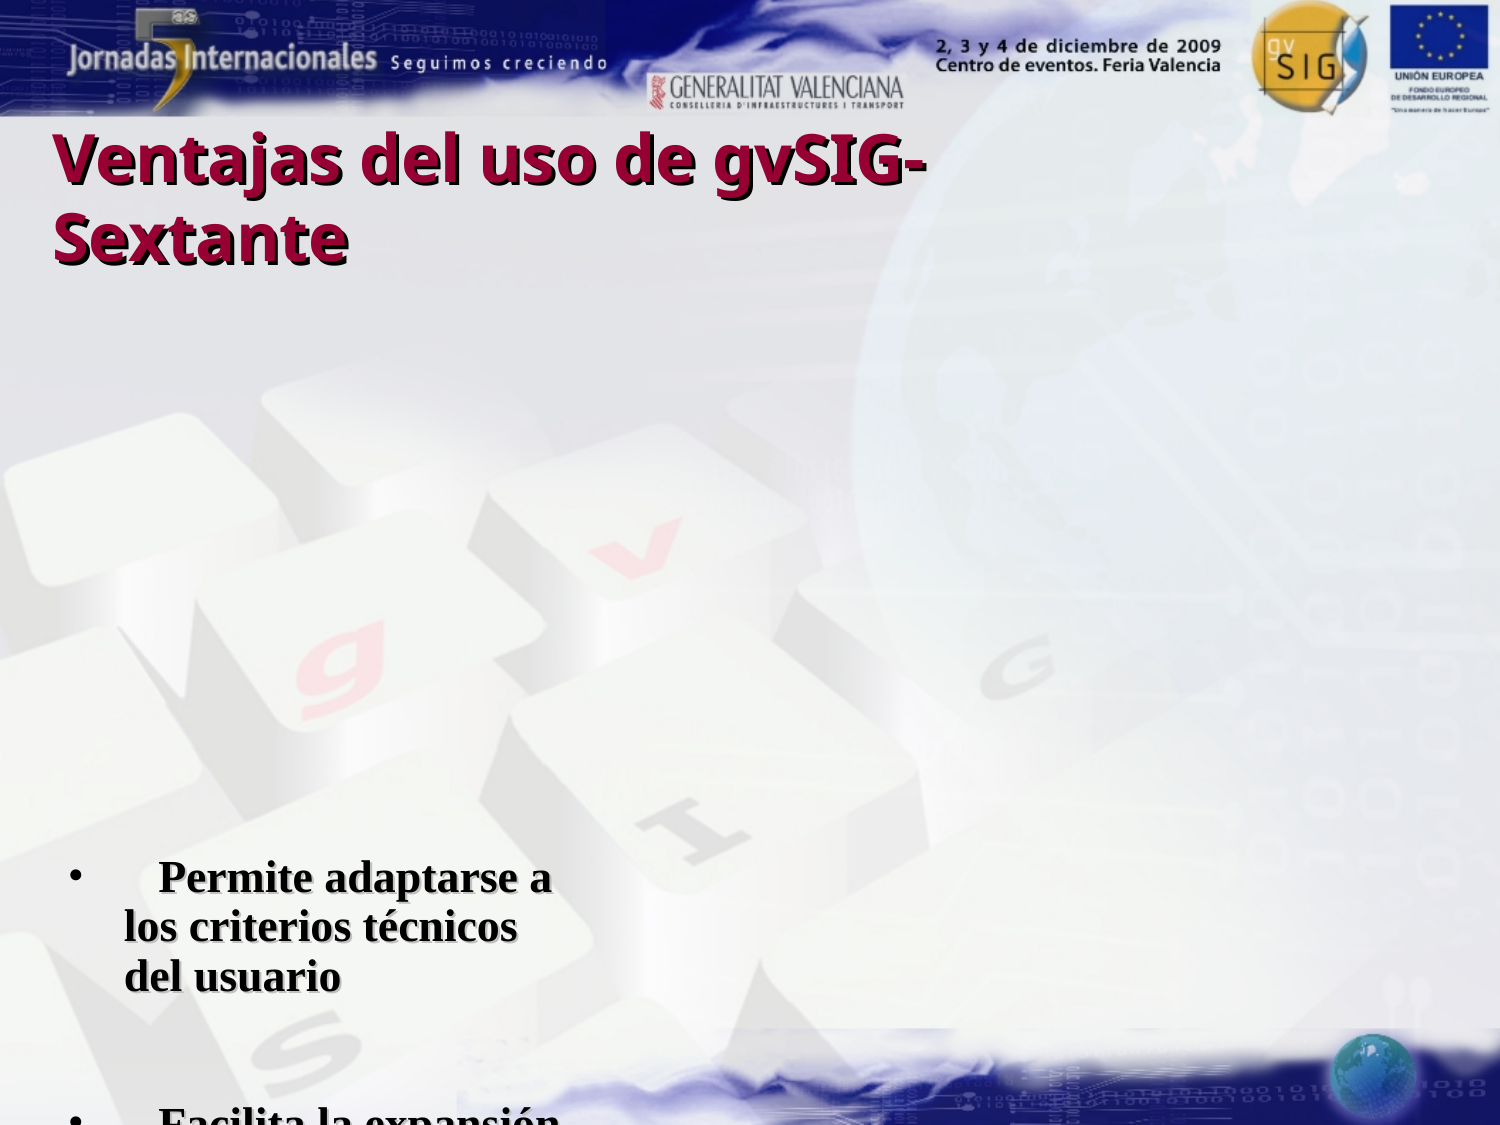

Ventajas del uso de gvSIG-Sextante
# Permite adaptarse a los criterios técnicos del usuario
 Facilita la expansión del uso de Cropcircle
 Mediante cursos de formación mejor aprovechamiento
 Posibilidad de utilizar otros indices de vegetación
 Enorme flexibilidad